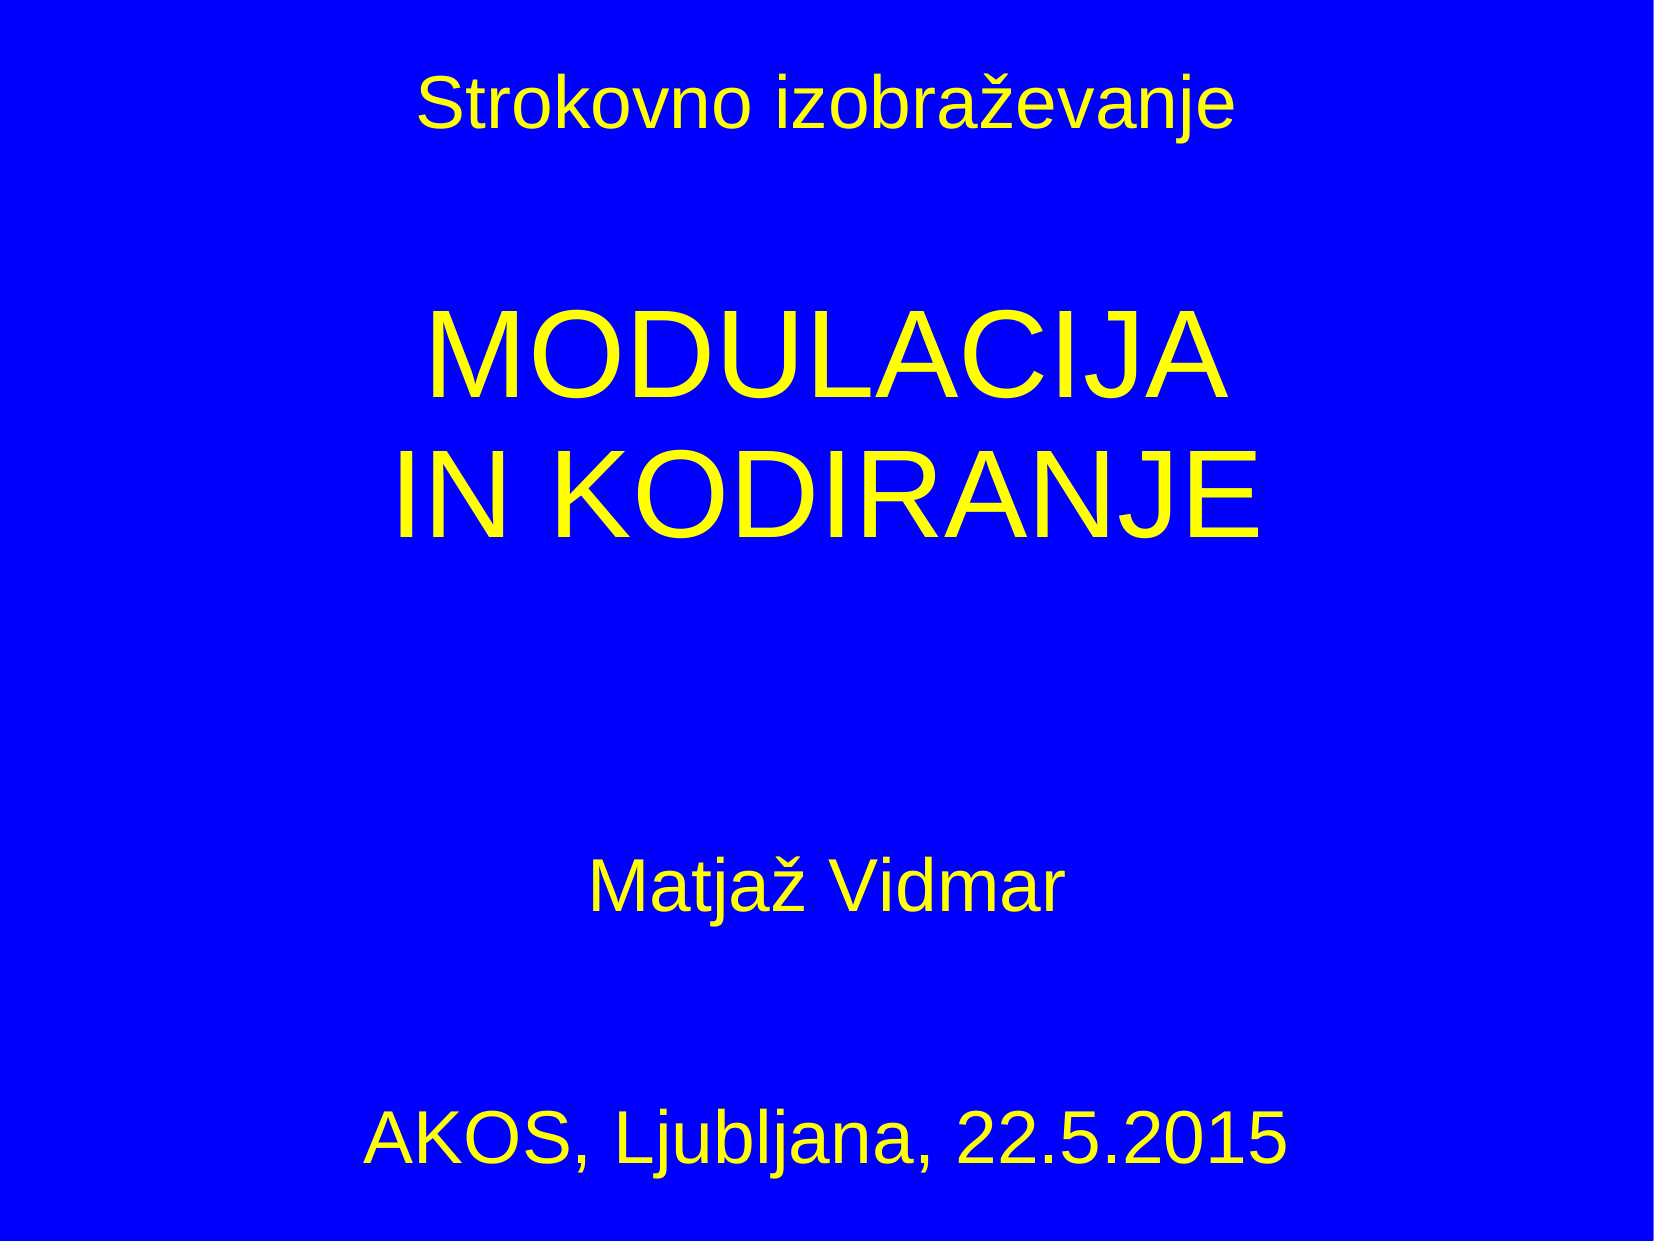

Strokovno izobraževanje
MODULACIJA
IN KODIRANJE
Matjaž Vidmar
AKOS, Ljubljana, 22.5.2015